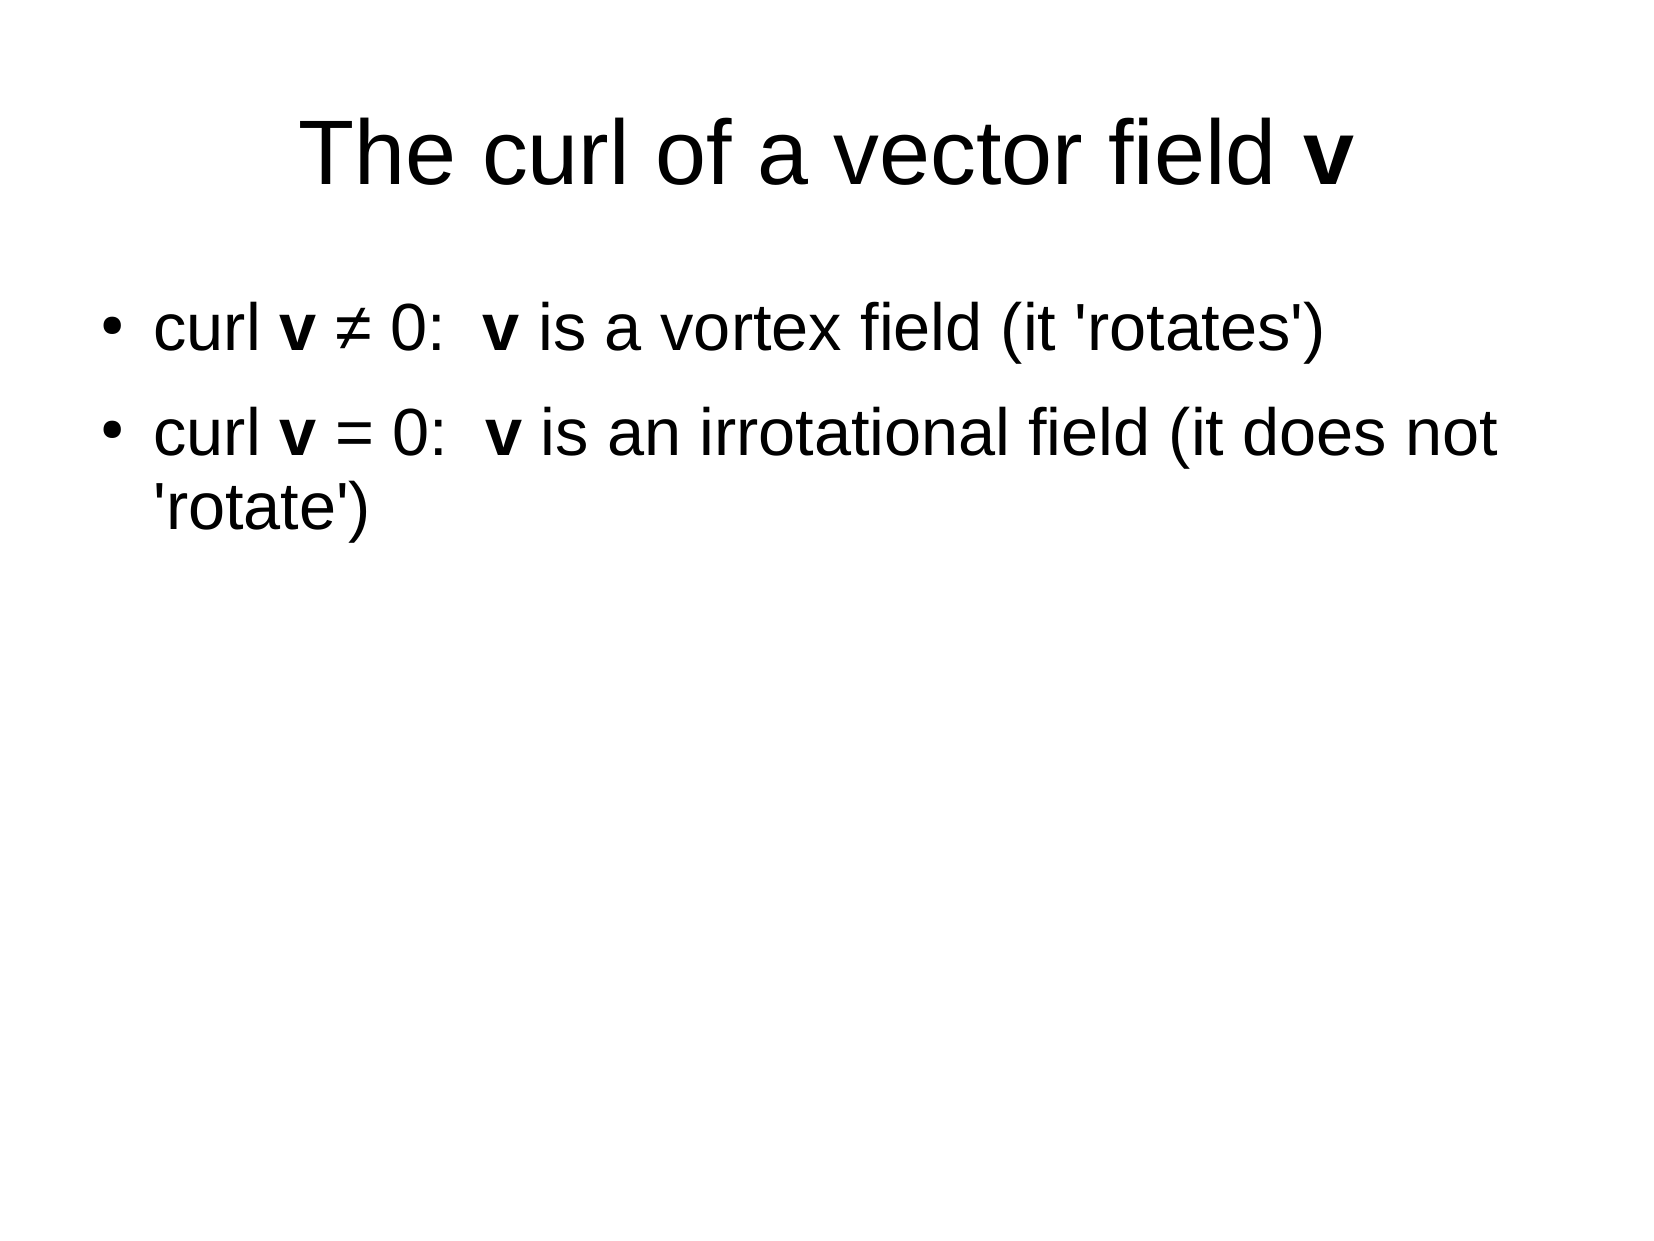

# The curl of a vector field v
curl v ≠ 0: v is a vortex field (it 'rotates')
curl v = 0: v is an irrotational field (it does not 'rotate')